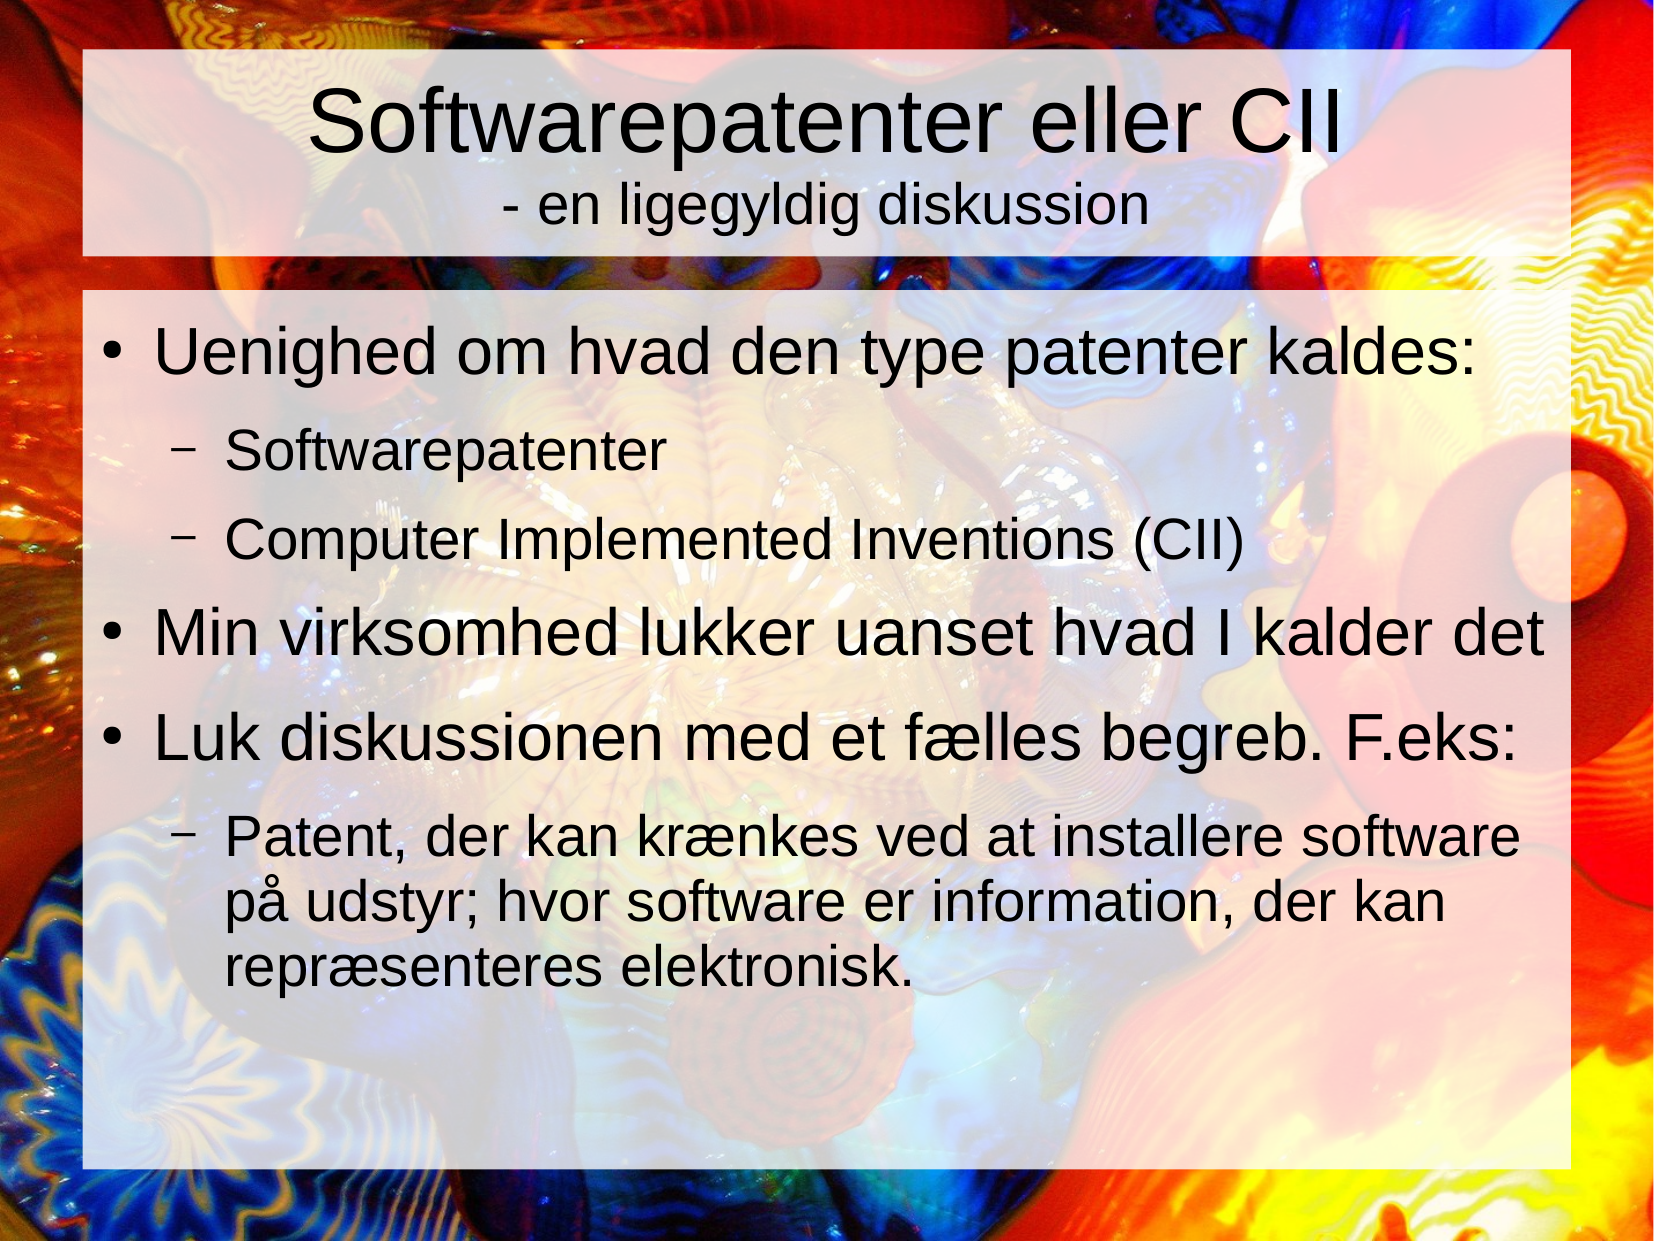

# Softwarepatenter eller CII - en ligegyldig diskussion
Uenighed om hvad den type patenter kaldes:
Softwarepatenter
Computer Implemented Inventions (CII)
Min virksomhed lukker uanset hvad I kalder det
Luk diskussionen med et fælles begreb. F.eks:
Patent, der kan krænkes ved at installere software på udstyr; hvor software er information, der kan repræsenteres elektronisk.